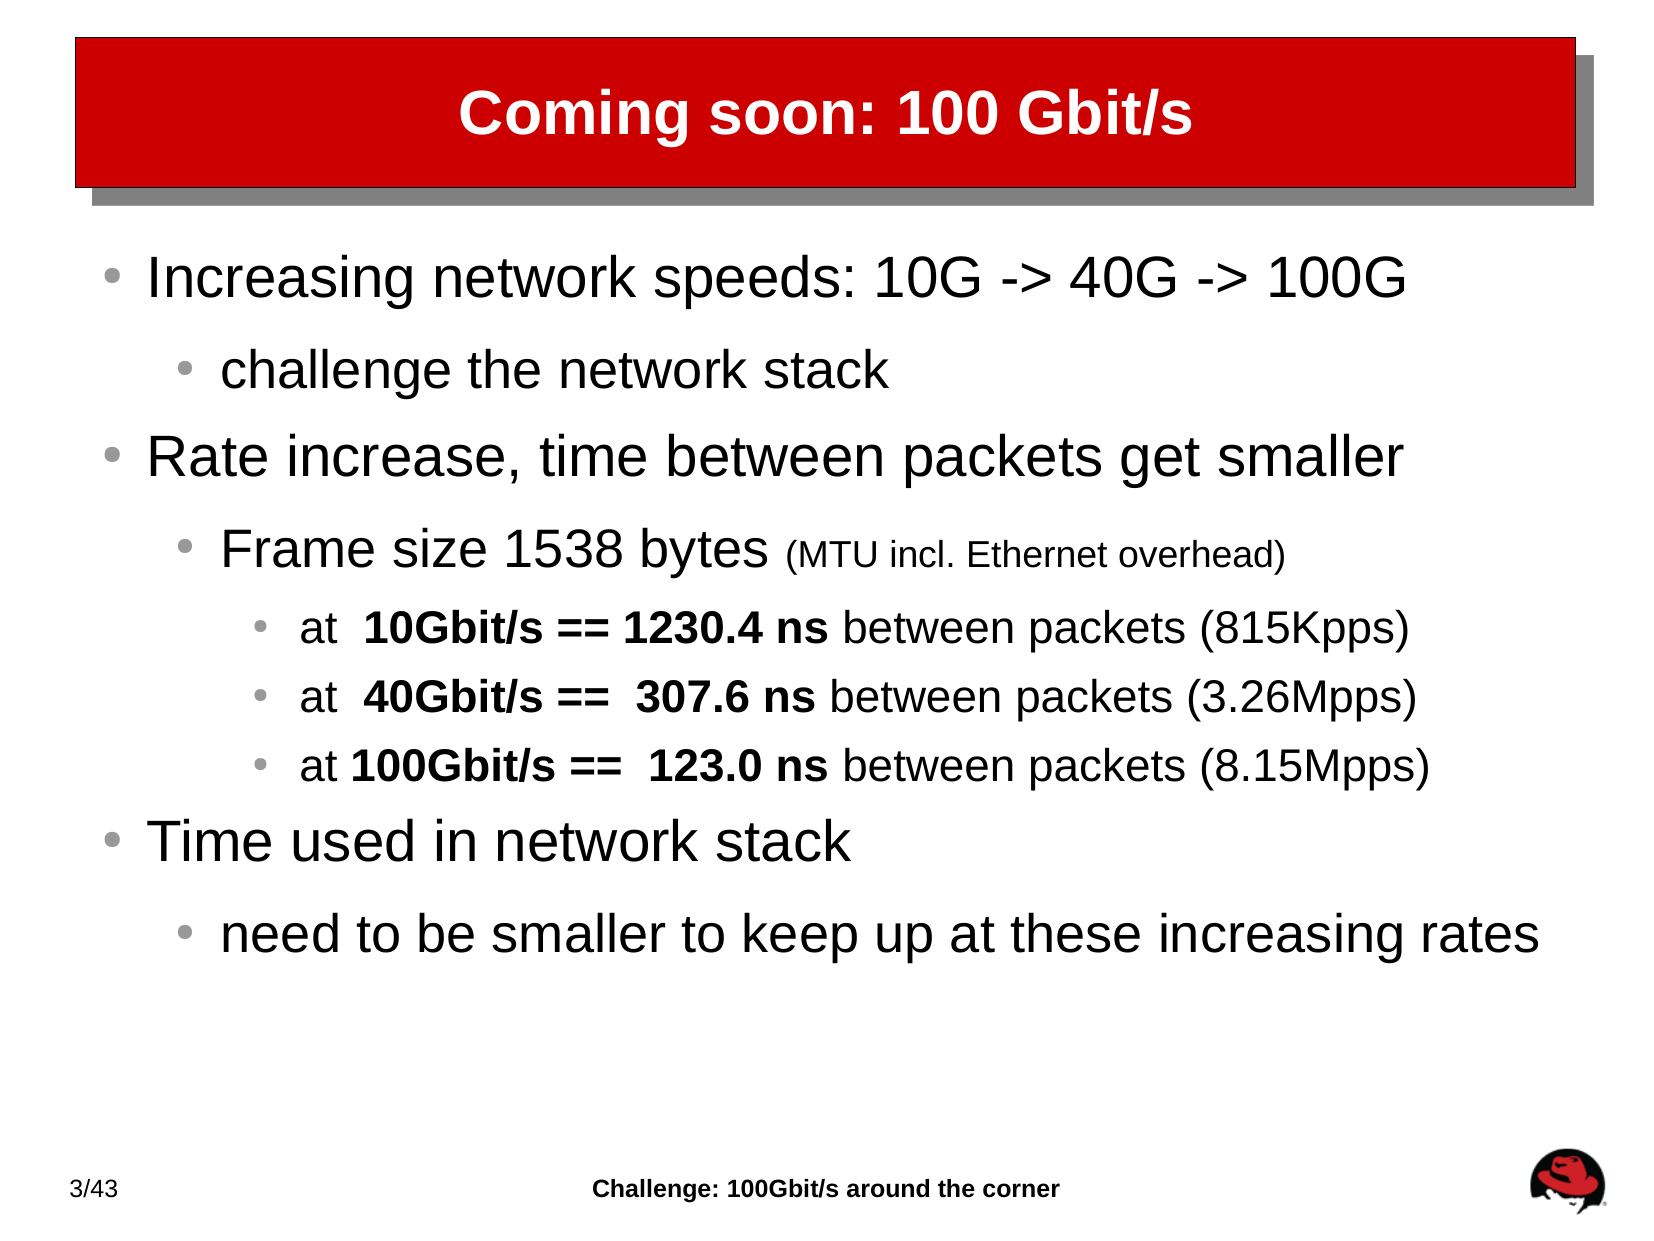

# Coming soon: 100 Gbit/s
Increasing network speeds: 10G -> 40G -> 100G
challenge the network stack
Rate increase, time between packets get smaller
Frame size 1538 bytes (MTU incl. Ethernet overhead)
at 10Gbit/s == 1230.4 ns between packets (815Kpps)
at 40Gbit/s == 307.6 ns between packets (3.26Mpps)
at 100Gbit/s == 123.0 ns between packets (8.15Mpps)
Time used in network stack
need to be smaller to keep up at these increasing rates